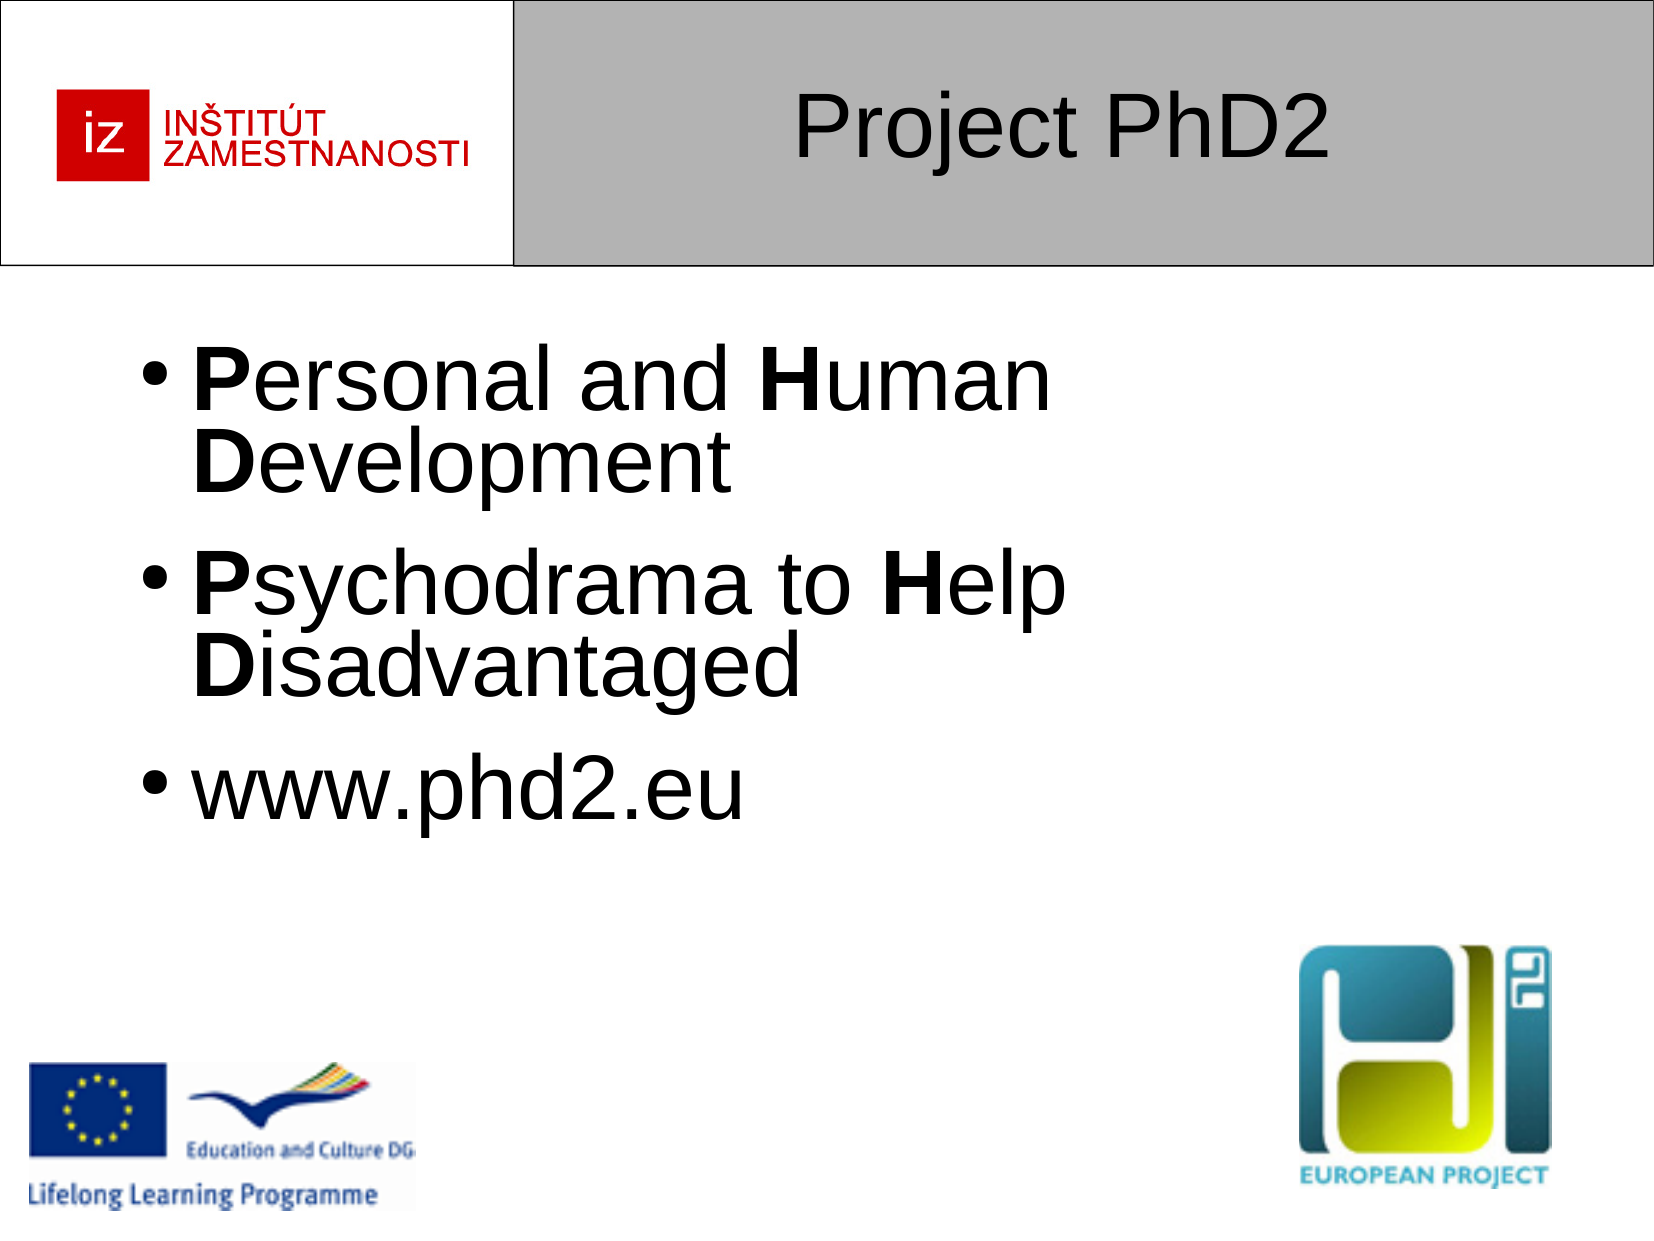

# Project PhD2
Personal and Human Development
Psychodrama to Help Disadvantaged
www.phd2.eu